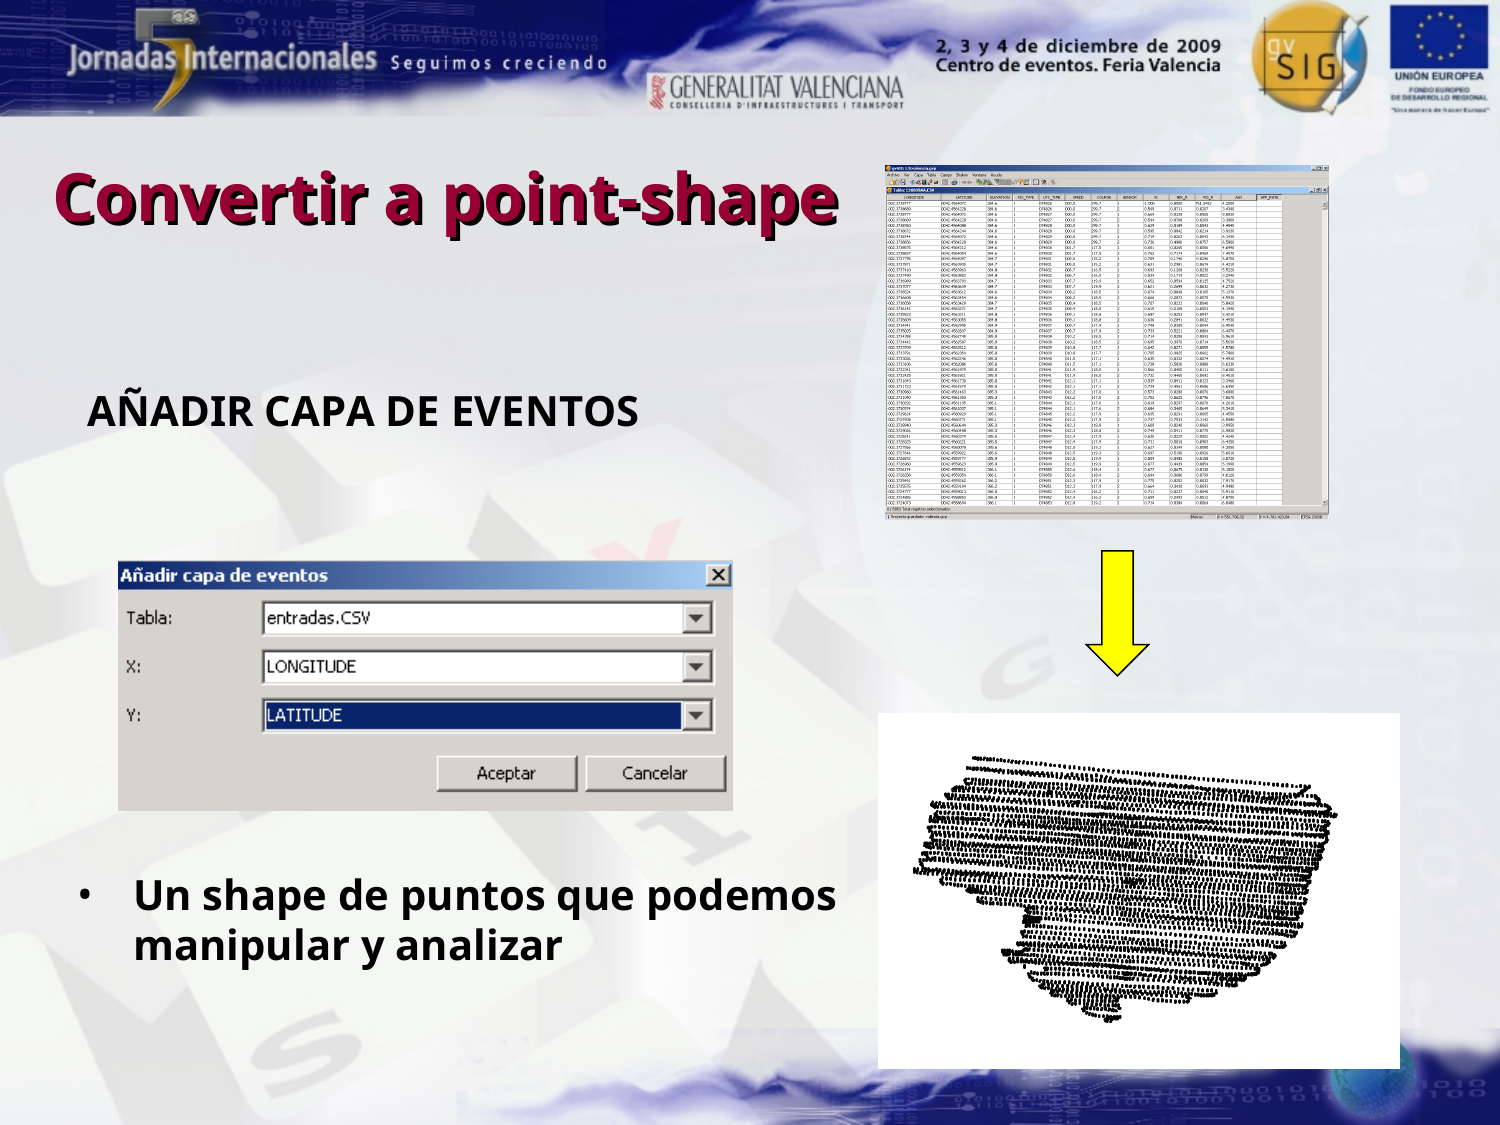

Convertir a point-shape
# AÑADIR CAPA DE EVENTOS
Un shape de puntos que podemos manipular y analizar